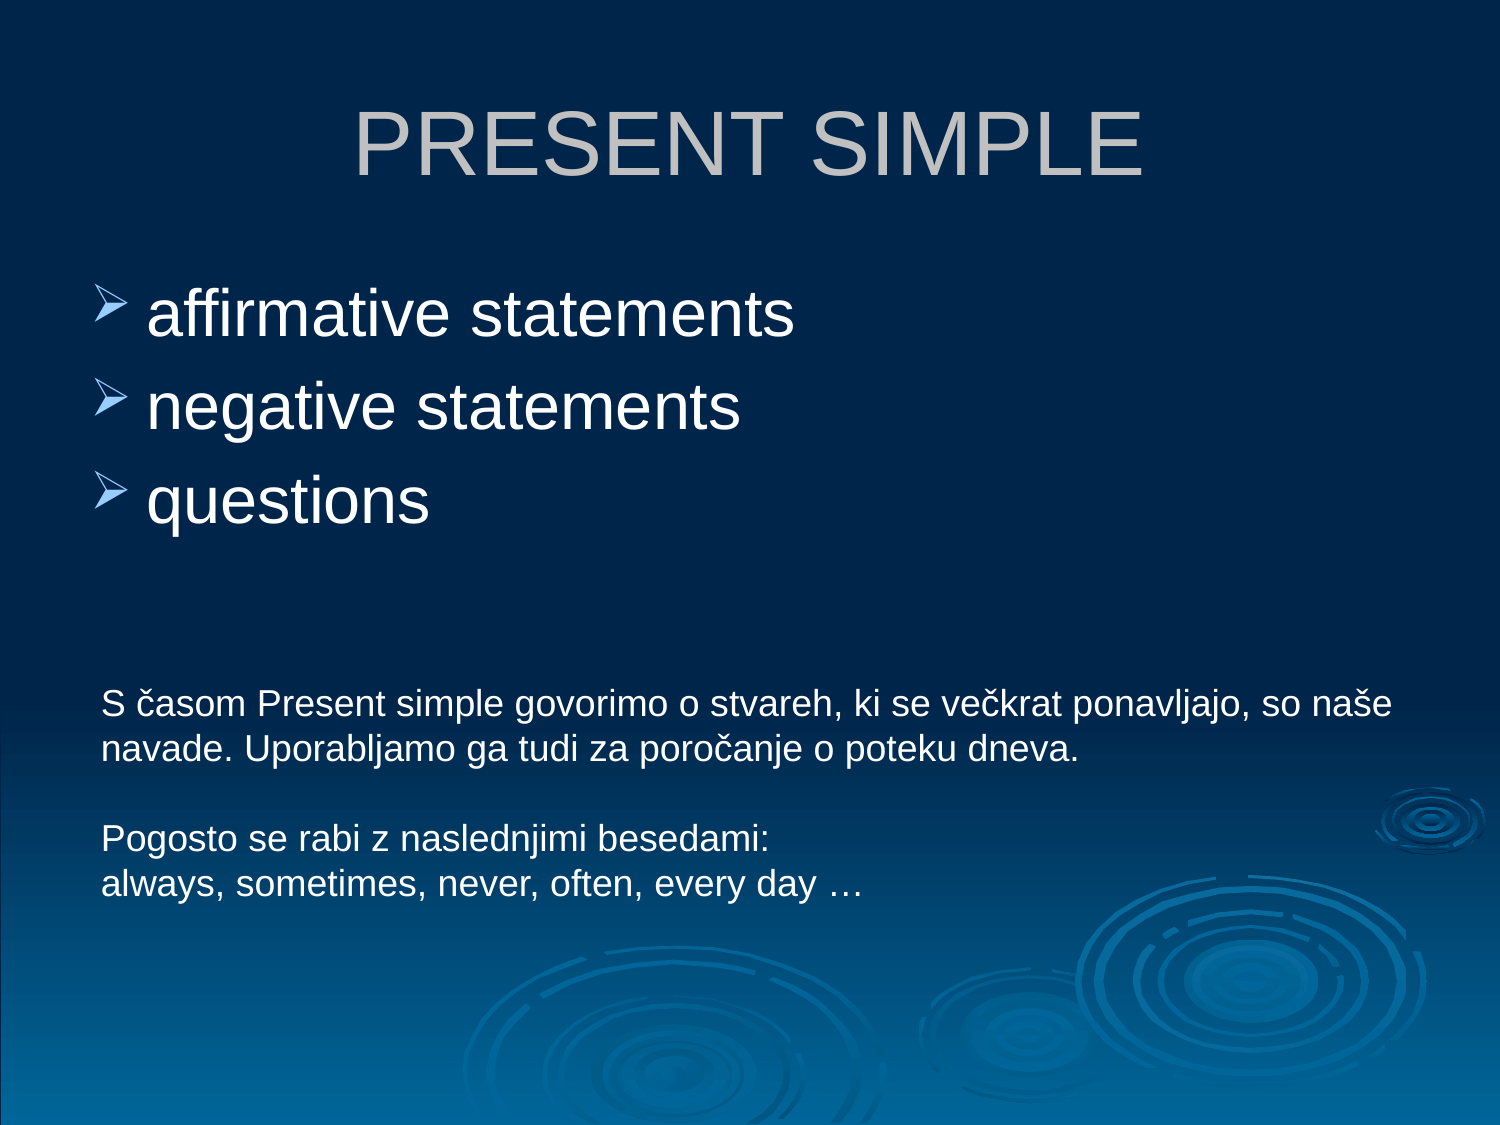

# PRESENT SIMPLE
affirmative statements
negative statements
questions
S časom Present simple govorimo o stvareh, ki se večkrat ponavljajo, so naše
navade. Uporabljamo ga tudi za poročanje o poteku dneva.
Pogosto se rabi z naslednjimi besedami:
always, sometimes, never, often, every day …